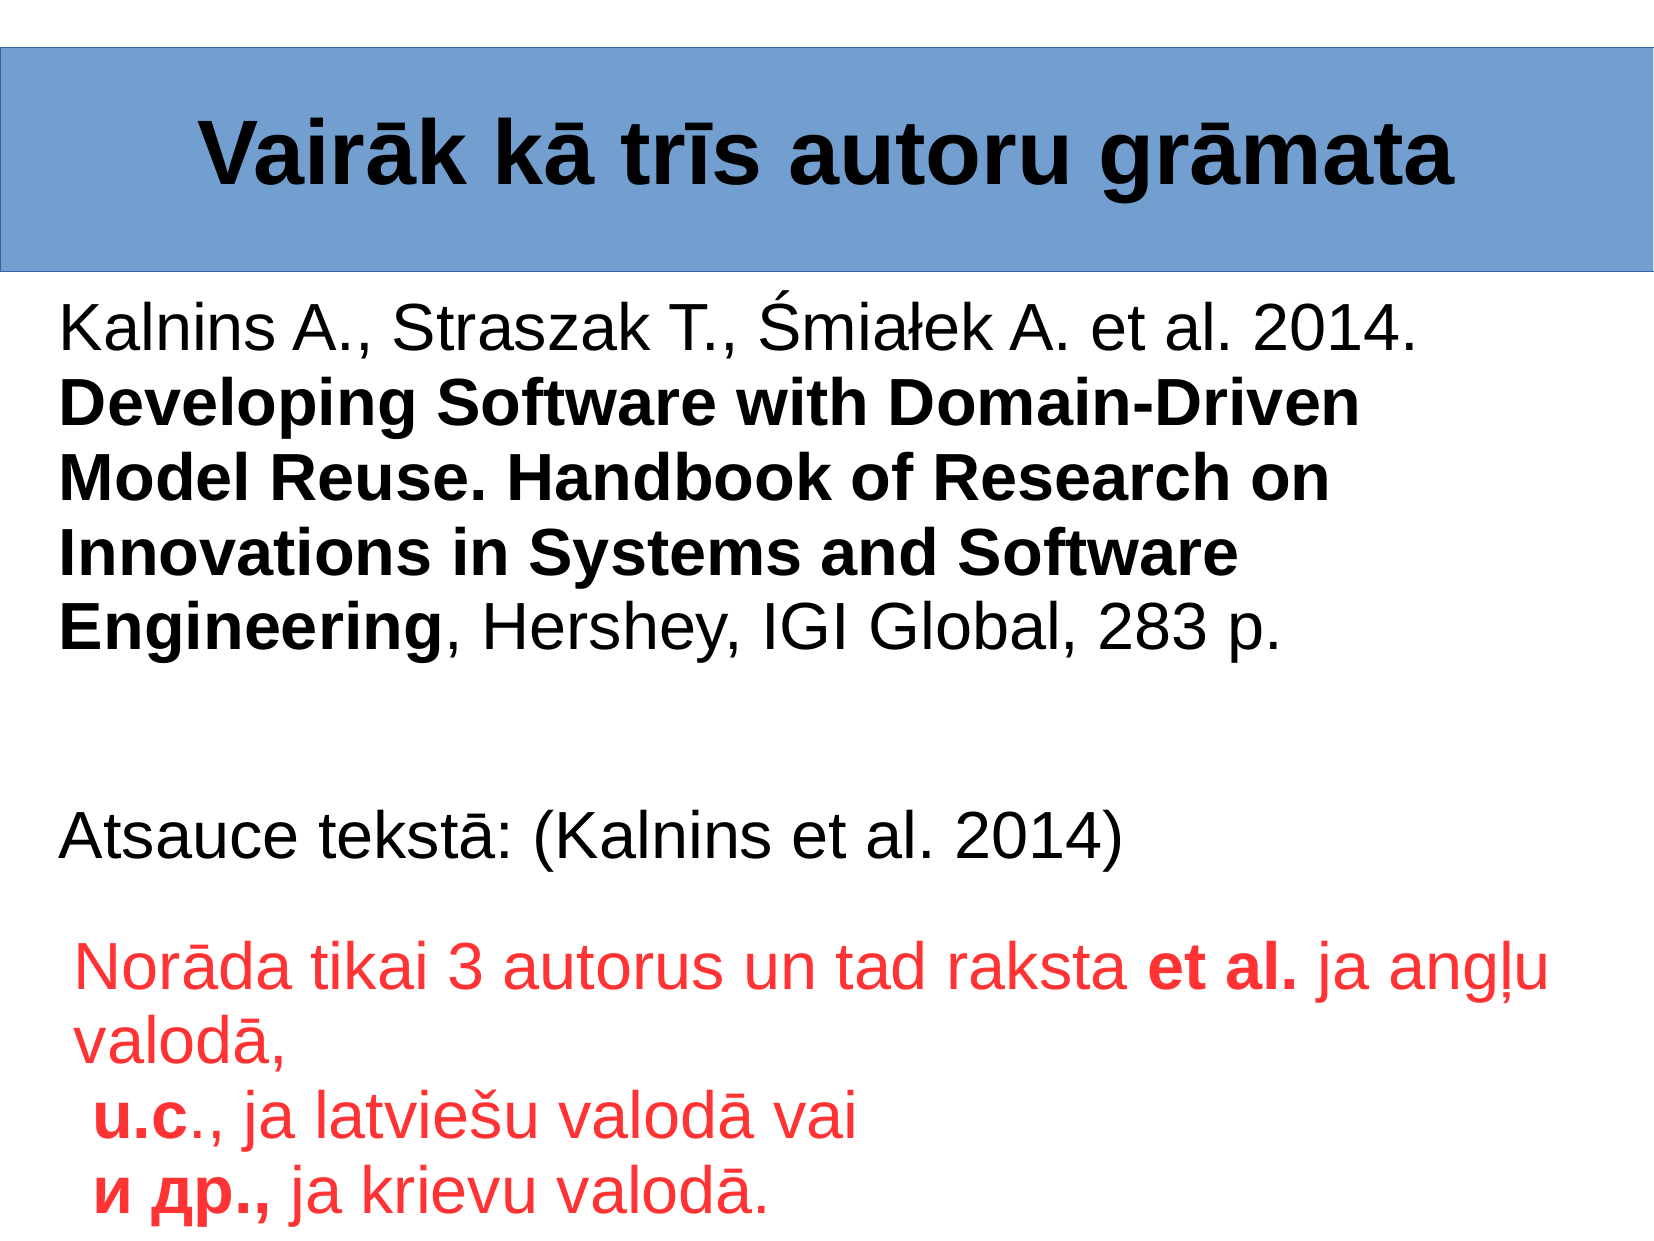

# Vairāk kā trīs autoru grāmata
Kalnins A., Straszak T., Śmiałek A. et al. 2014. Developing Software with Domain-Driven Model Reuse. Handbook of Research on Innovations in Systems and Software Engineering, Hershey, IGI Global, 283 p.
Atsauce tekstā: (Kalnins et al. 2014)
Norāda tikai 3 autorus un tad raksta et al. ja angļu valodā,
 u.c., ja latviešu valodā vai
 и др., ja krievu valodā.